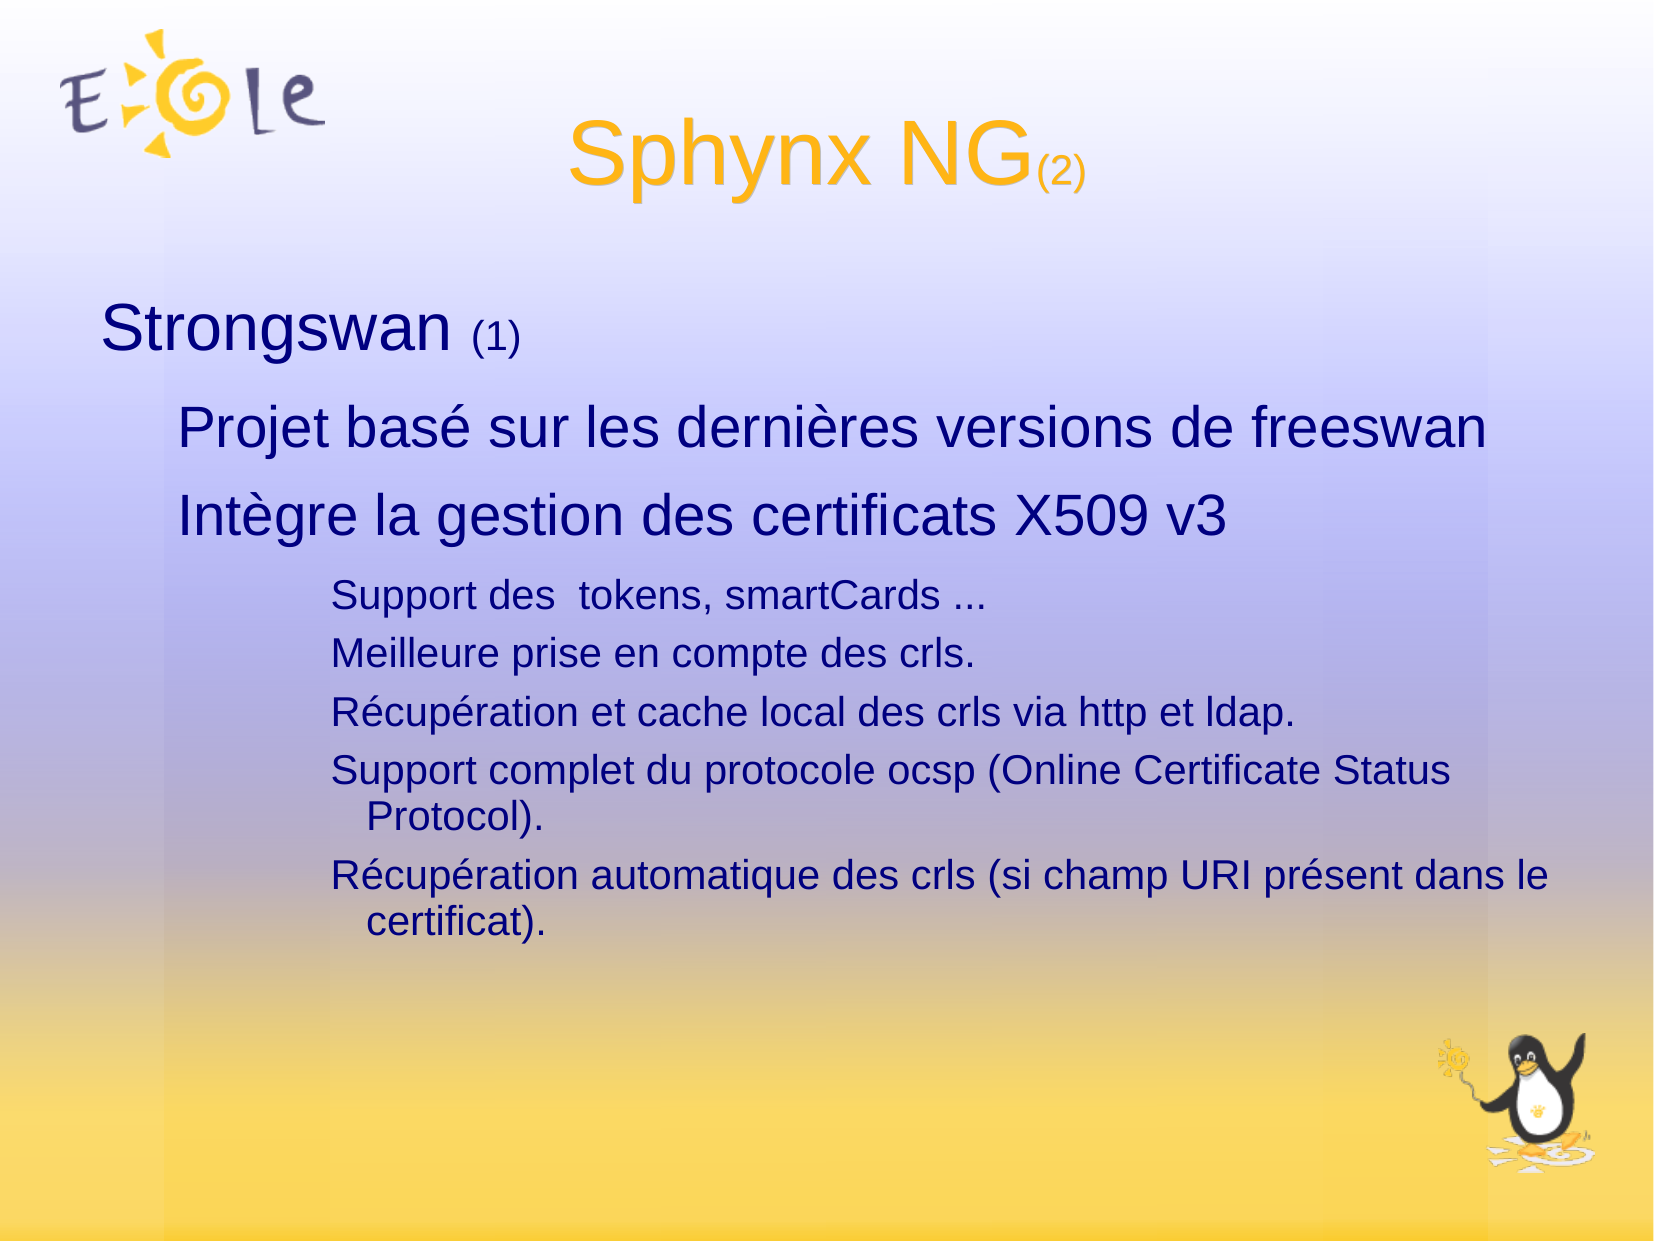

Sphynx NG(2)
# Strongswan (1)
Projet basé sur les dernières versions de freeswan
Intègre la gestion des certificats X509 v3
Support des tokens, smartCards ...
Meilleure prise en compte des crls.
Récupération et cache local des crls via http et ldap.
Support complet du protocole ocsp (Online Certificate Status Protocol).
Récupération automatique des crls (si champ URI présent dans le certificat).